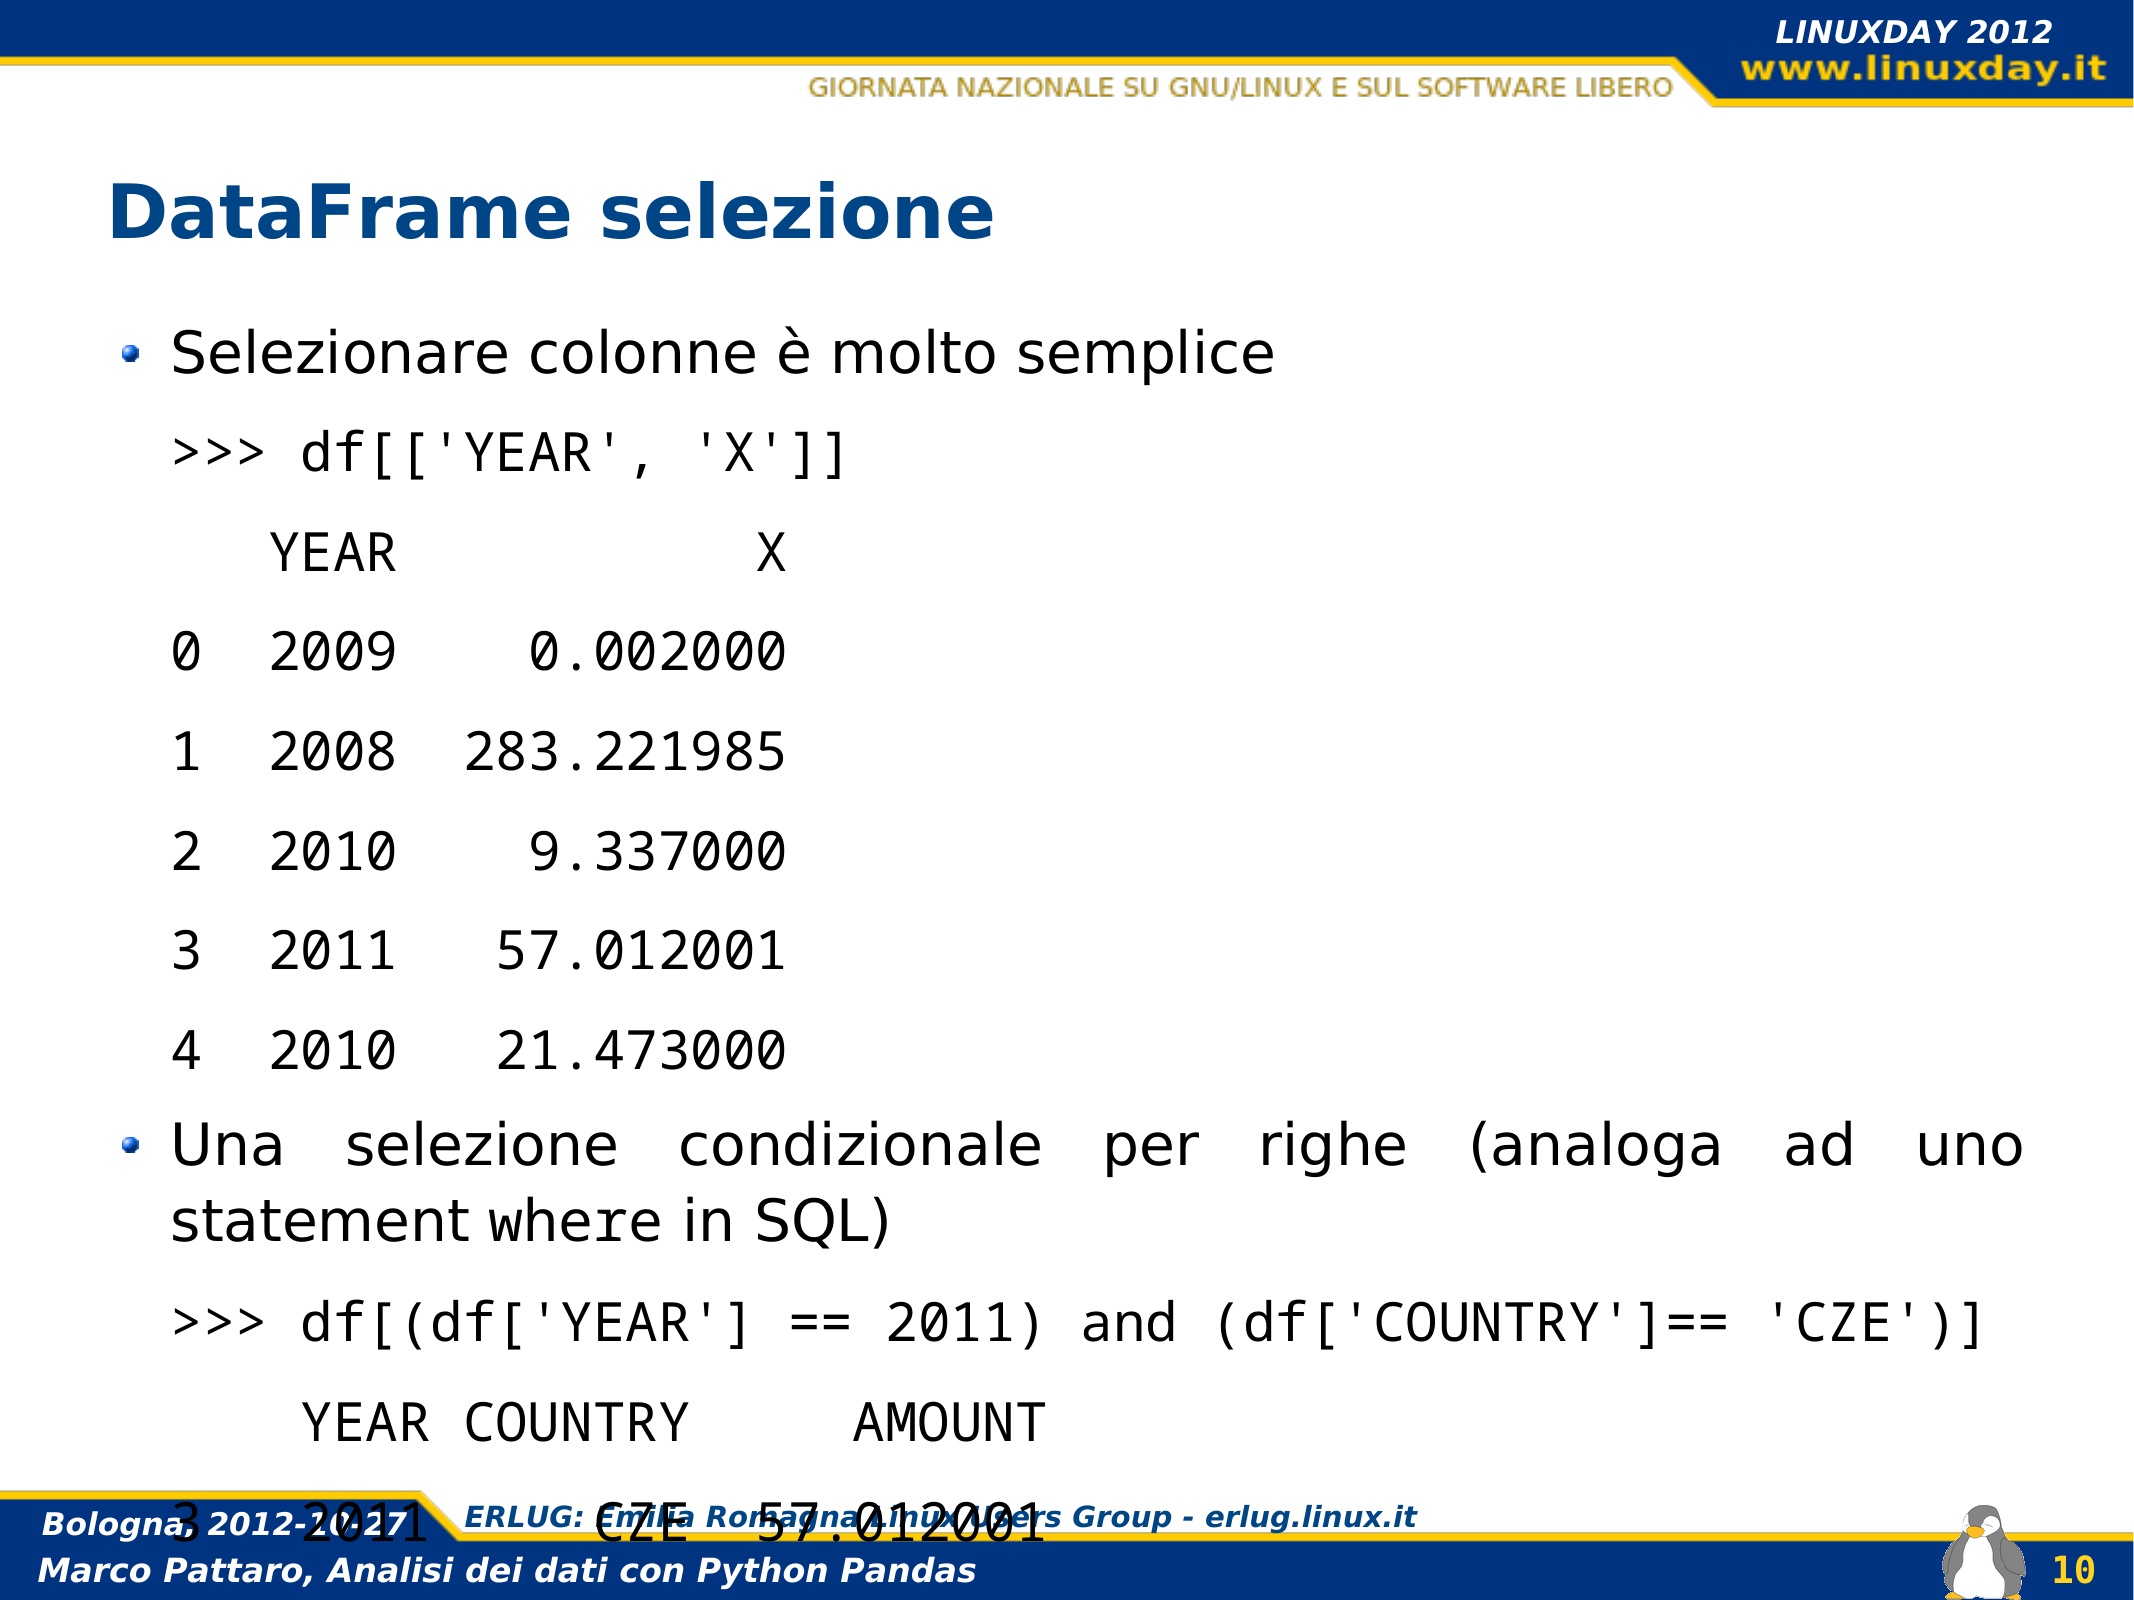

# DataFrame selezione
Selezionare colonne è molto semplice
>>> df[['YEAR', 'X']]
 YEAR X
0 2009 0.002000
1 2008 283.221985
2 2010 9.337000
3 2011 57.012001
4 2010 21.473000
Una selezione condizionale per righe (analoga ad uno statement where in SQL)
>>> df[(df['YEAR'] == 2011) and (df['COUNTRY']== 'CZE')]
 YEAR COUNTRY AMOUNT
3 2011 CZE 57.012001